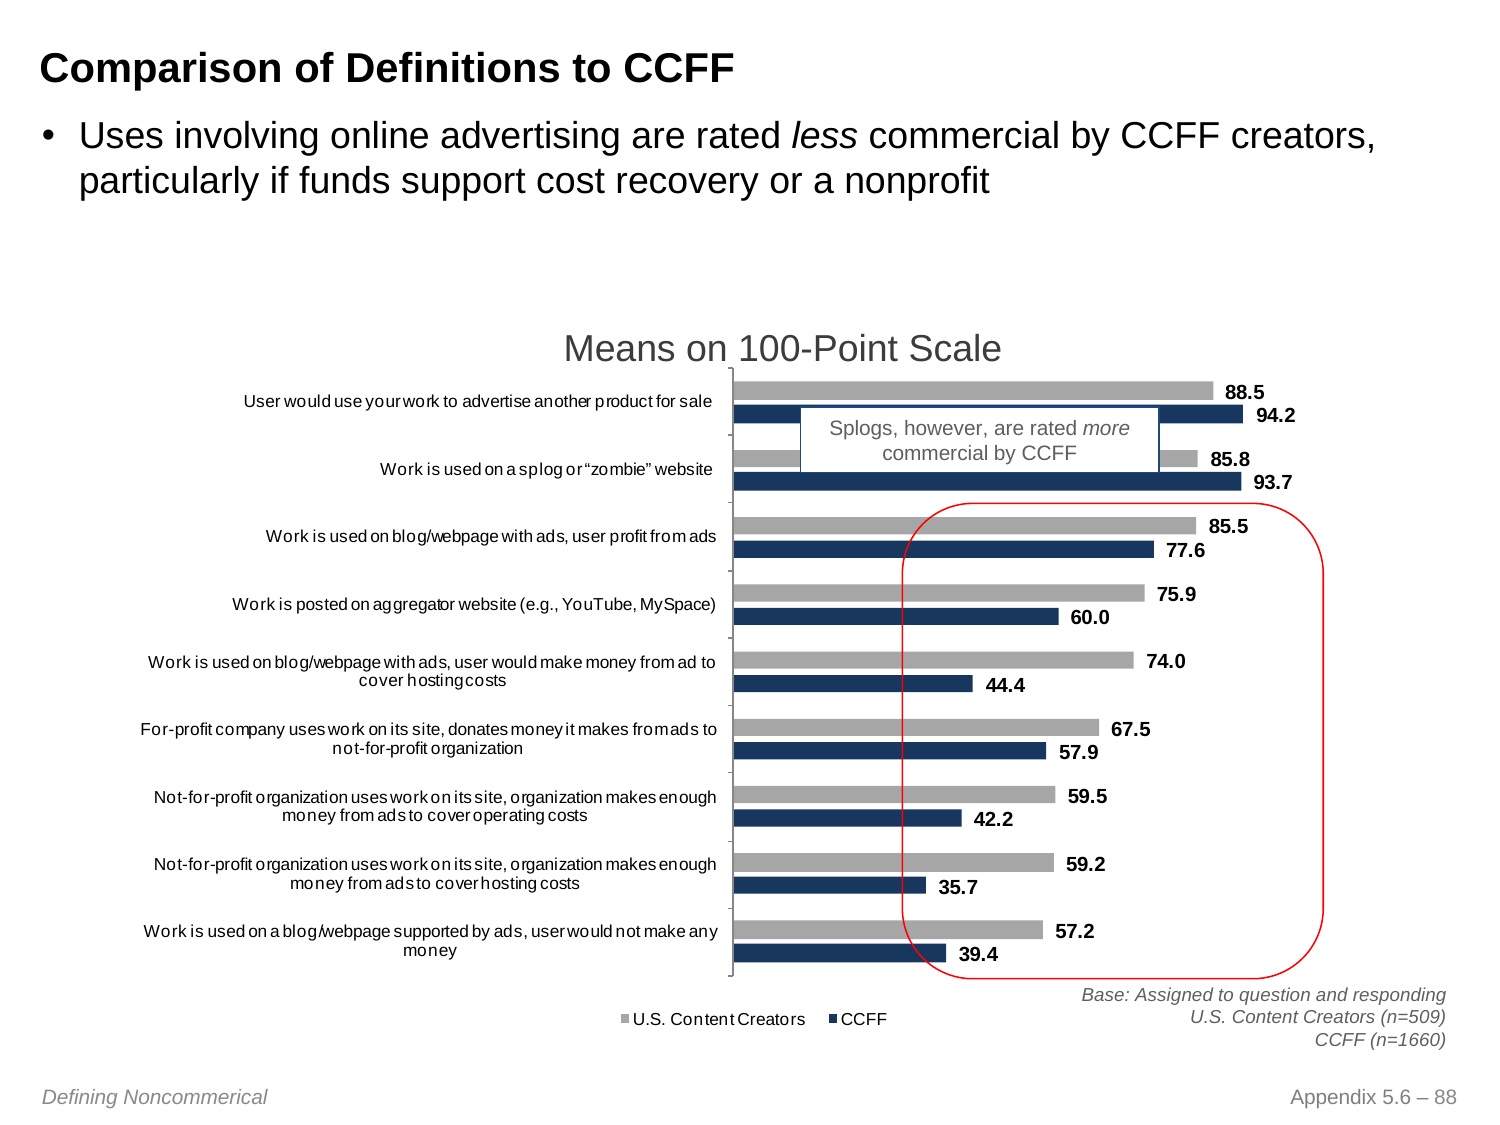

Comparison of Definitions to CCFF
Uses involving online advertising are rated less commercial by CCFF creators, particularly if funds support cost recovery or a nonprofit
Means on 100-Point Scale
Splogs, however, are rated more commercial by CCFF
Base: Assigned to question and responding
U.S. Content Creators (n=509)
CCFF (n=1660)
Defining Noncommerical
Appendix 5.6 –